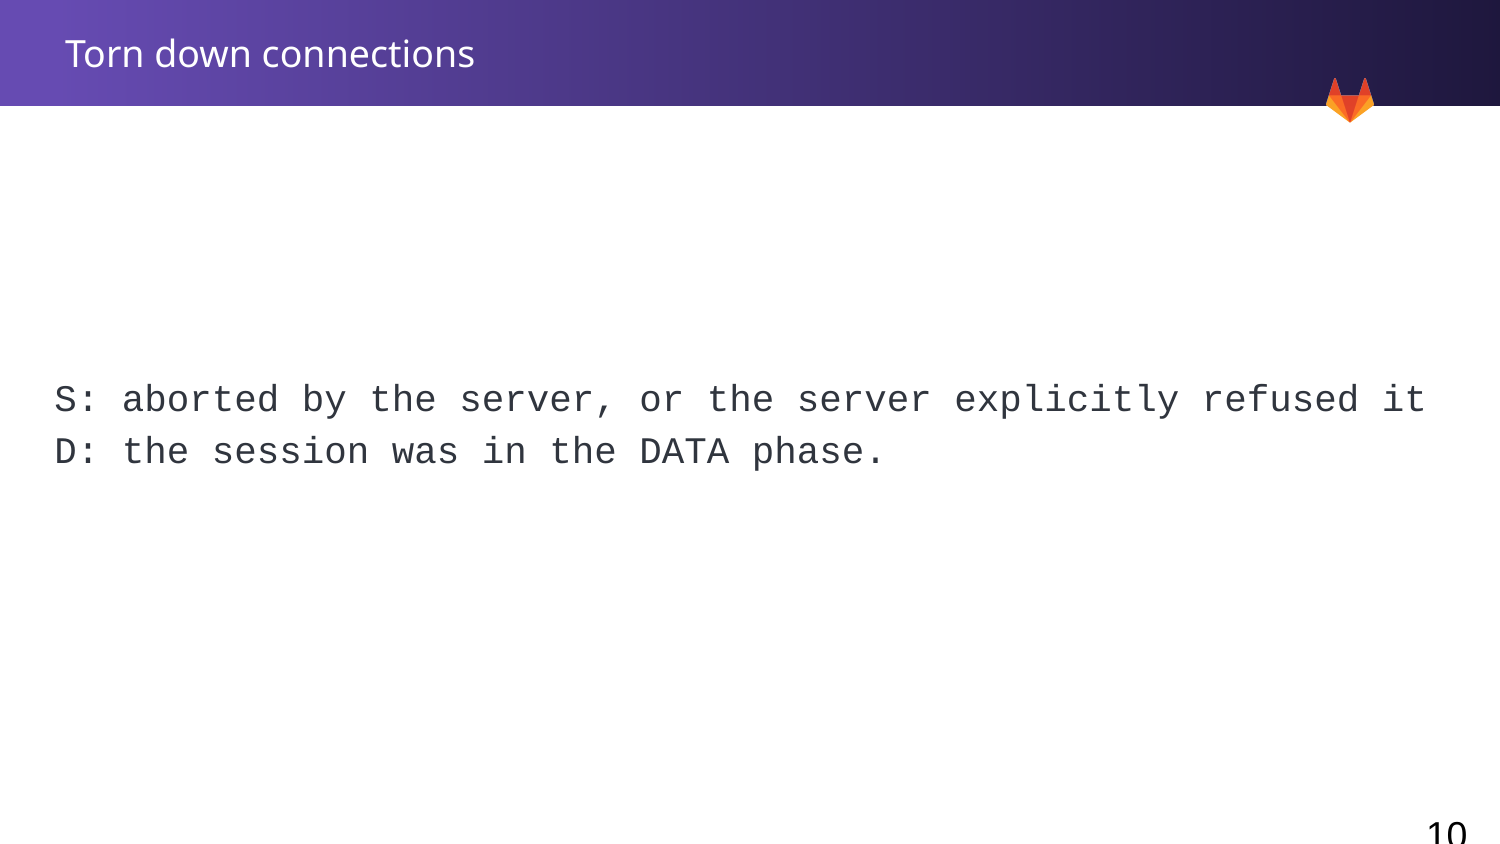

# Torn down connections
S: aborted by the server, or the server explicitly refused it
D: the session was in the DATA phase.